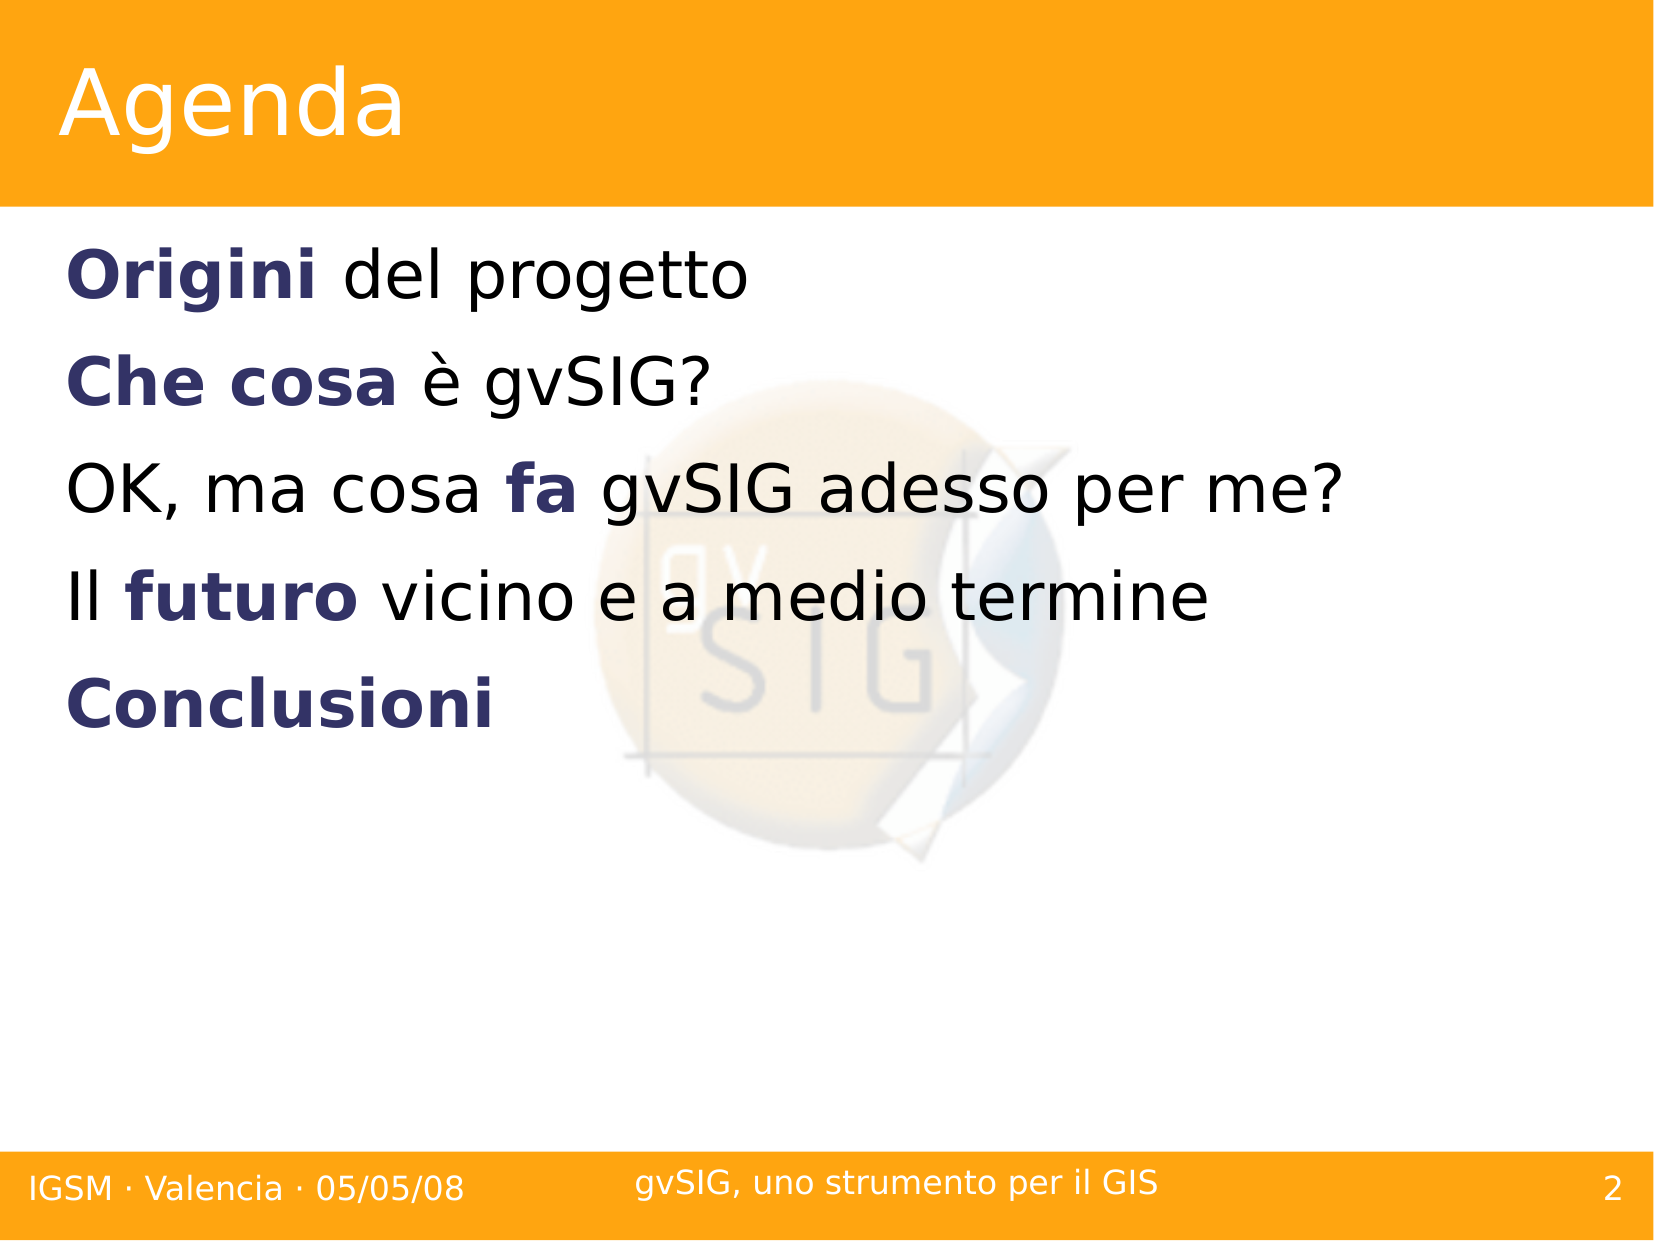

# Agenda
Origini del progetto
Che cosa è gvSIG?
OK, ma cosa fa gvSIG adesso per me?
Il futuro vicino e a medio termine
Conclusioni
gvSIG, uno strumento per il GIS
IGSM · Valencia · 05/05/08
2